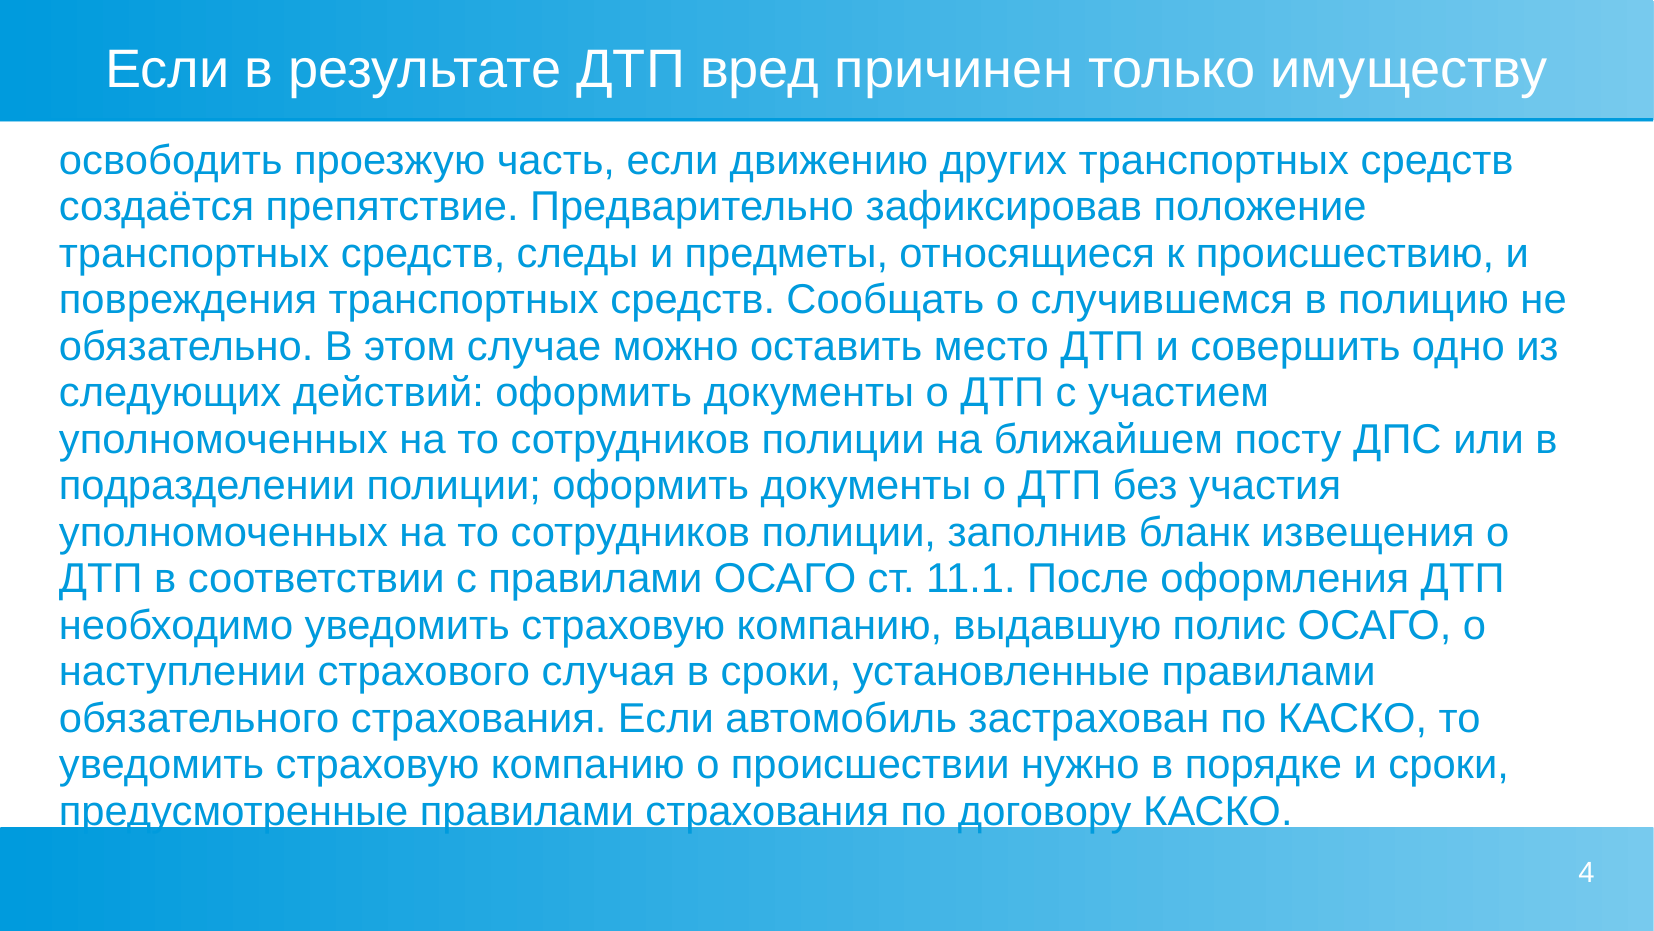

# Если в результате ДТП вред причинен только имуществу
освободить проезжую часть, если движению других транспортных средств создаётся препятствие. Предварительно зафиксировав положение транспортных средств, следы и предметы, относящиеся к происшествию, и повреждения транспортных средств. Сообщать о случившемся в полицию не обязательно. В этом случае можно оставить место ДТП и совершить одно из следующих действий: оформить документы о ДТП с участием уполномоченных на то сотрудников полиции на ближайшем посту ДПС или в подразделении полиции; оформить документы о ДТП без участия уполномоченных на то сотрудников полиции, заполнив бланк извещения о ДТП в соответствии с правилами ОСАГО ст. 11.1. После оформления ДТП необходимо уведомить страховую компанию, выдавшую полис ОСАГО, о наступлении страхового случая в сроки, установленные правилами обязательного страхования. Если автомобиль застрахован по КАСКО, то уведомить страховую компанию о происшествии нужно в порядке и сроки, предусмотренные правилами страхования по договору КАСКО.
4